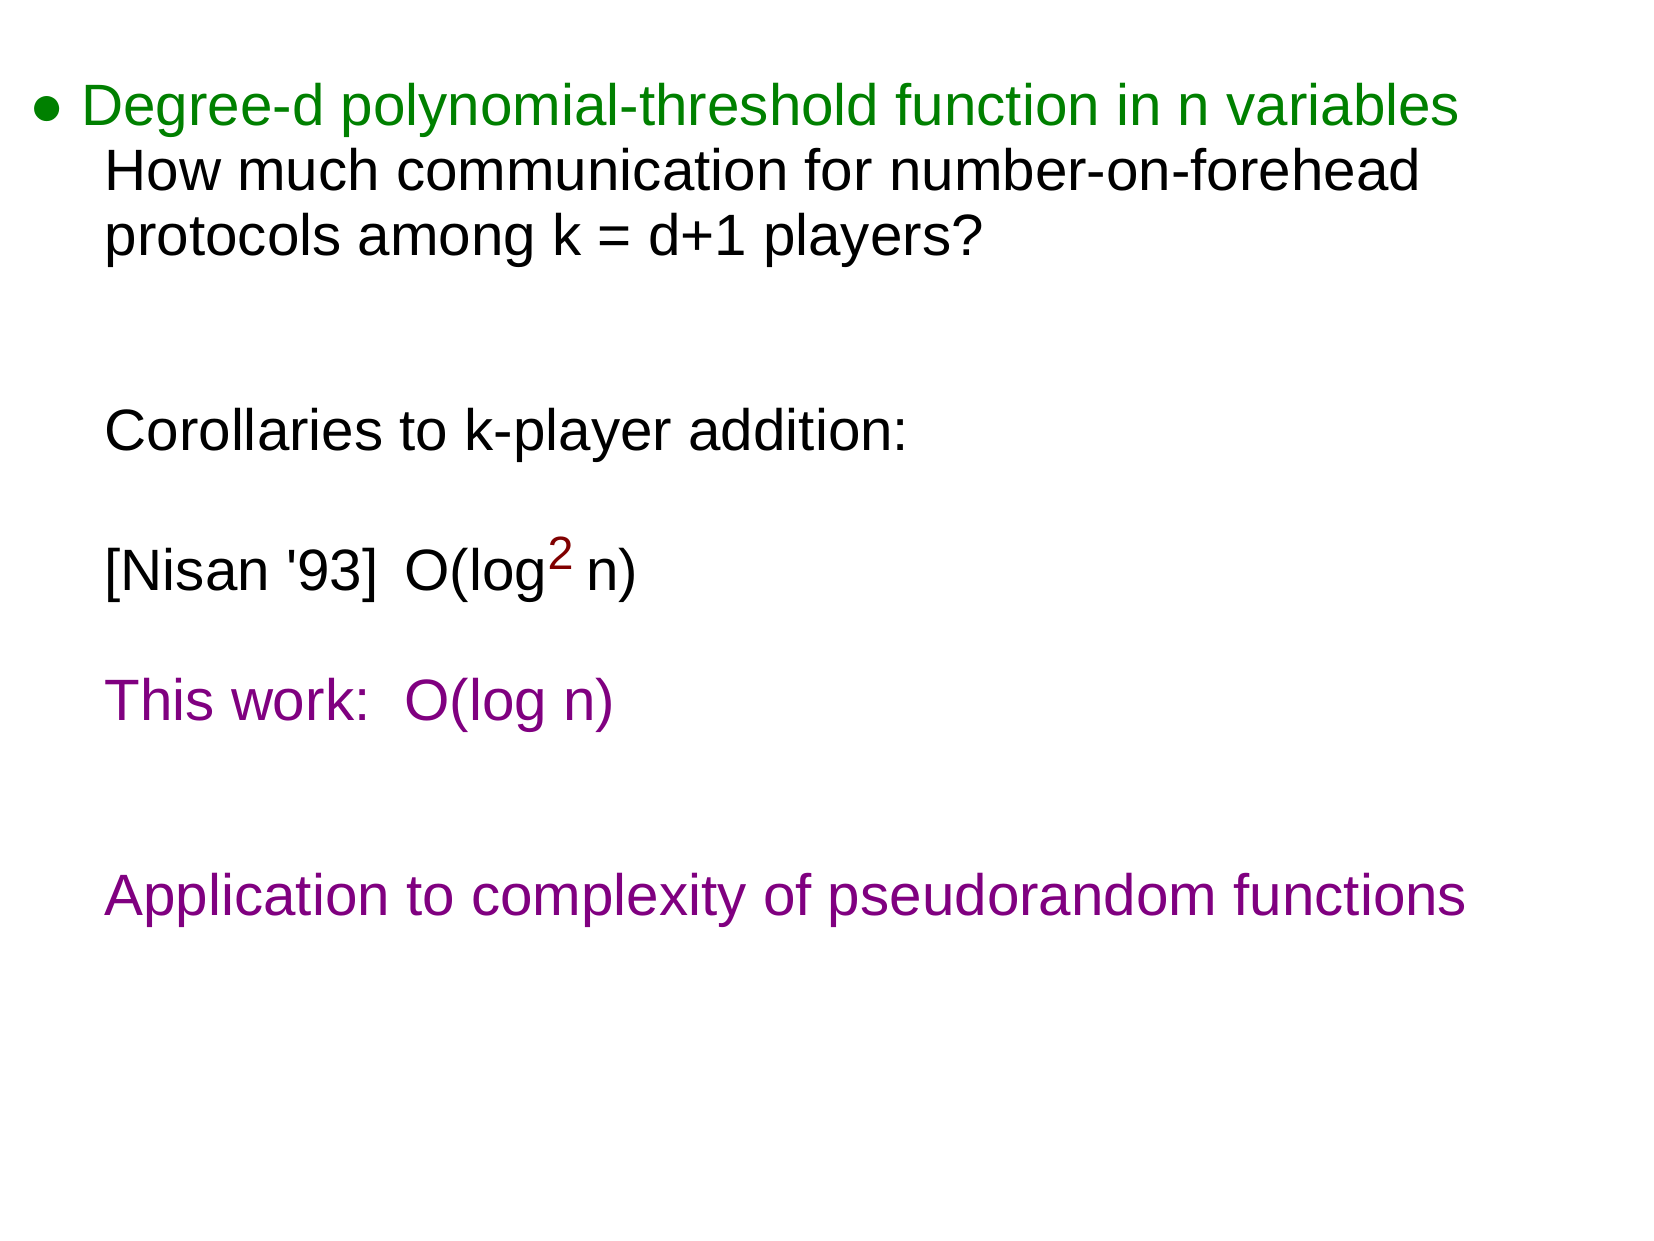

● Degree-d polynomial-threshold function in n variables
	How much communication for number-on-forehead
	protocols among k = d+1 players?
	Corollaries to k-player addition:
	[Nisan '93] 	O(log2 n)
	This work: 	O(log n)
	Application to complexity of pseudorandom functions
#